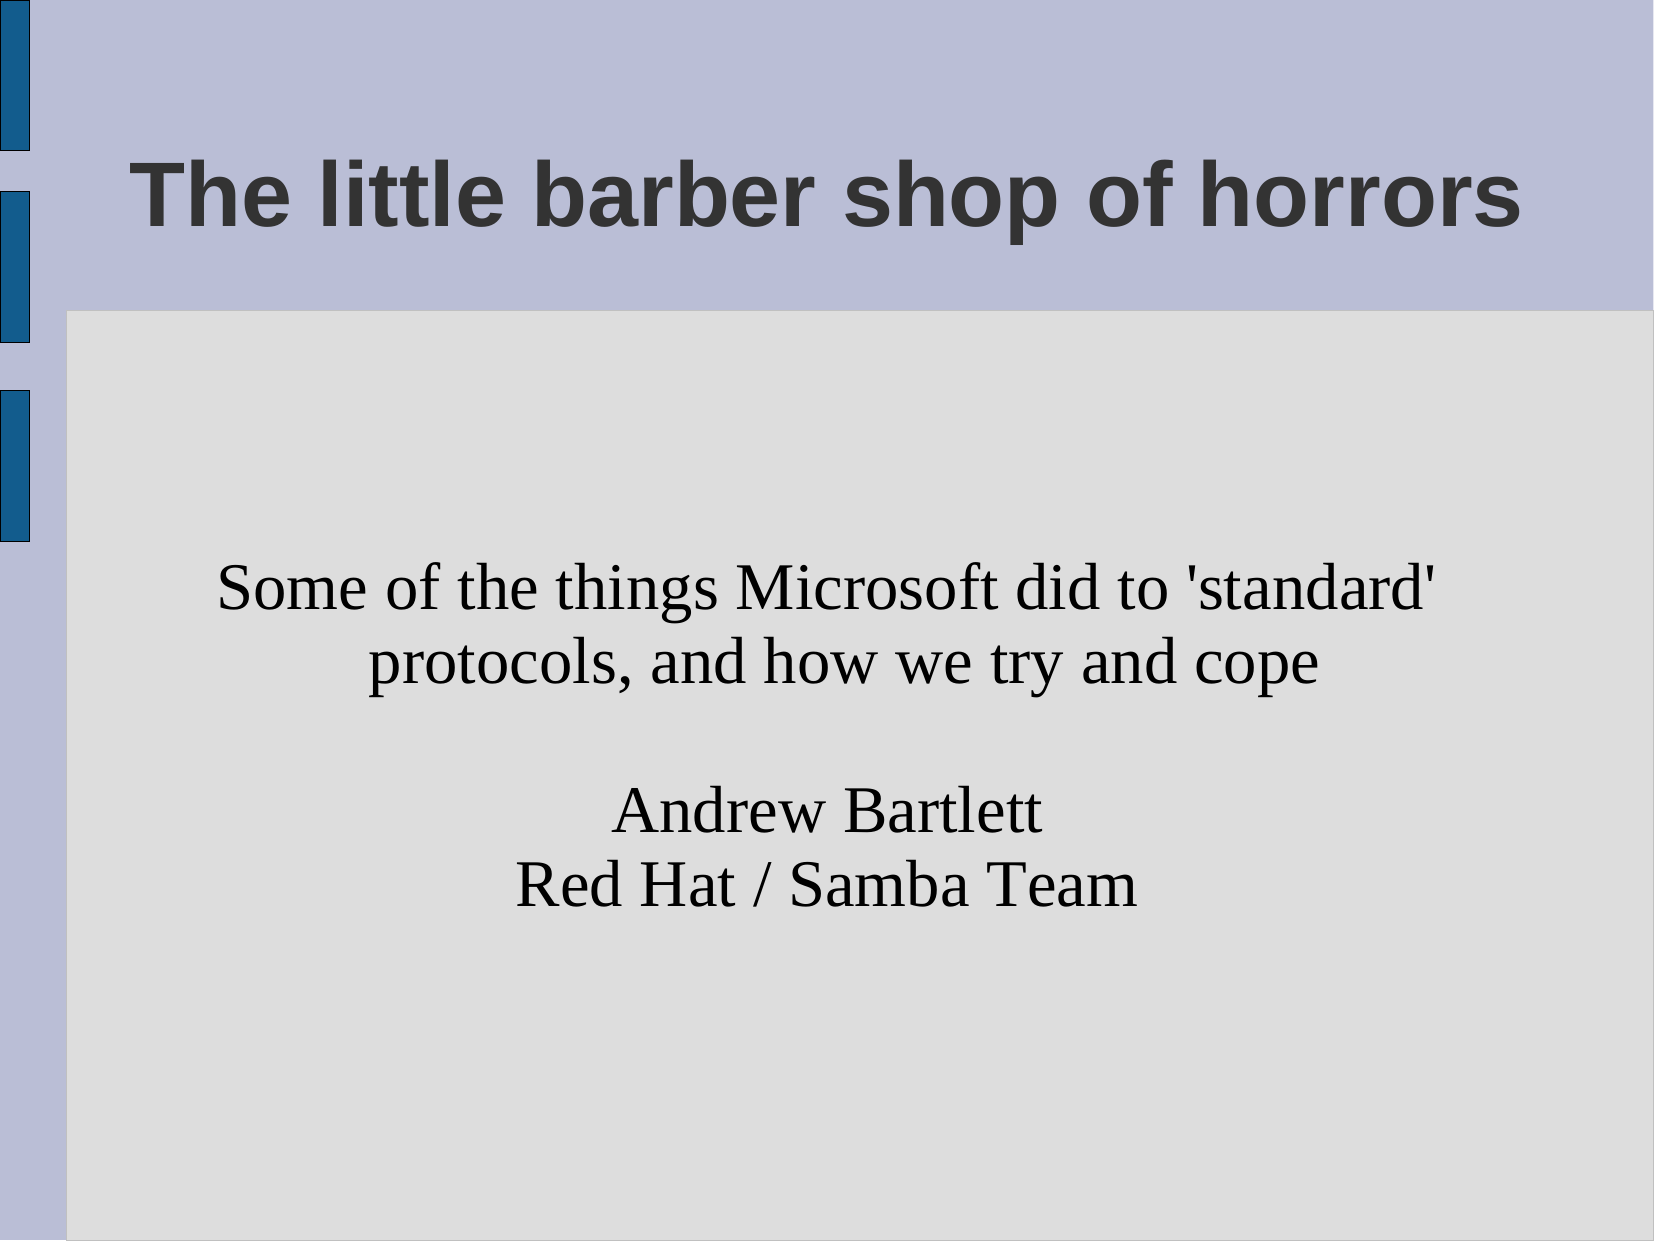

# The little barber shop of horrors
Some of the things Microsoft did to 'standard' protocols, and how we try and cope
Andrew Bartlett
Red Hat / Samba Team